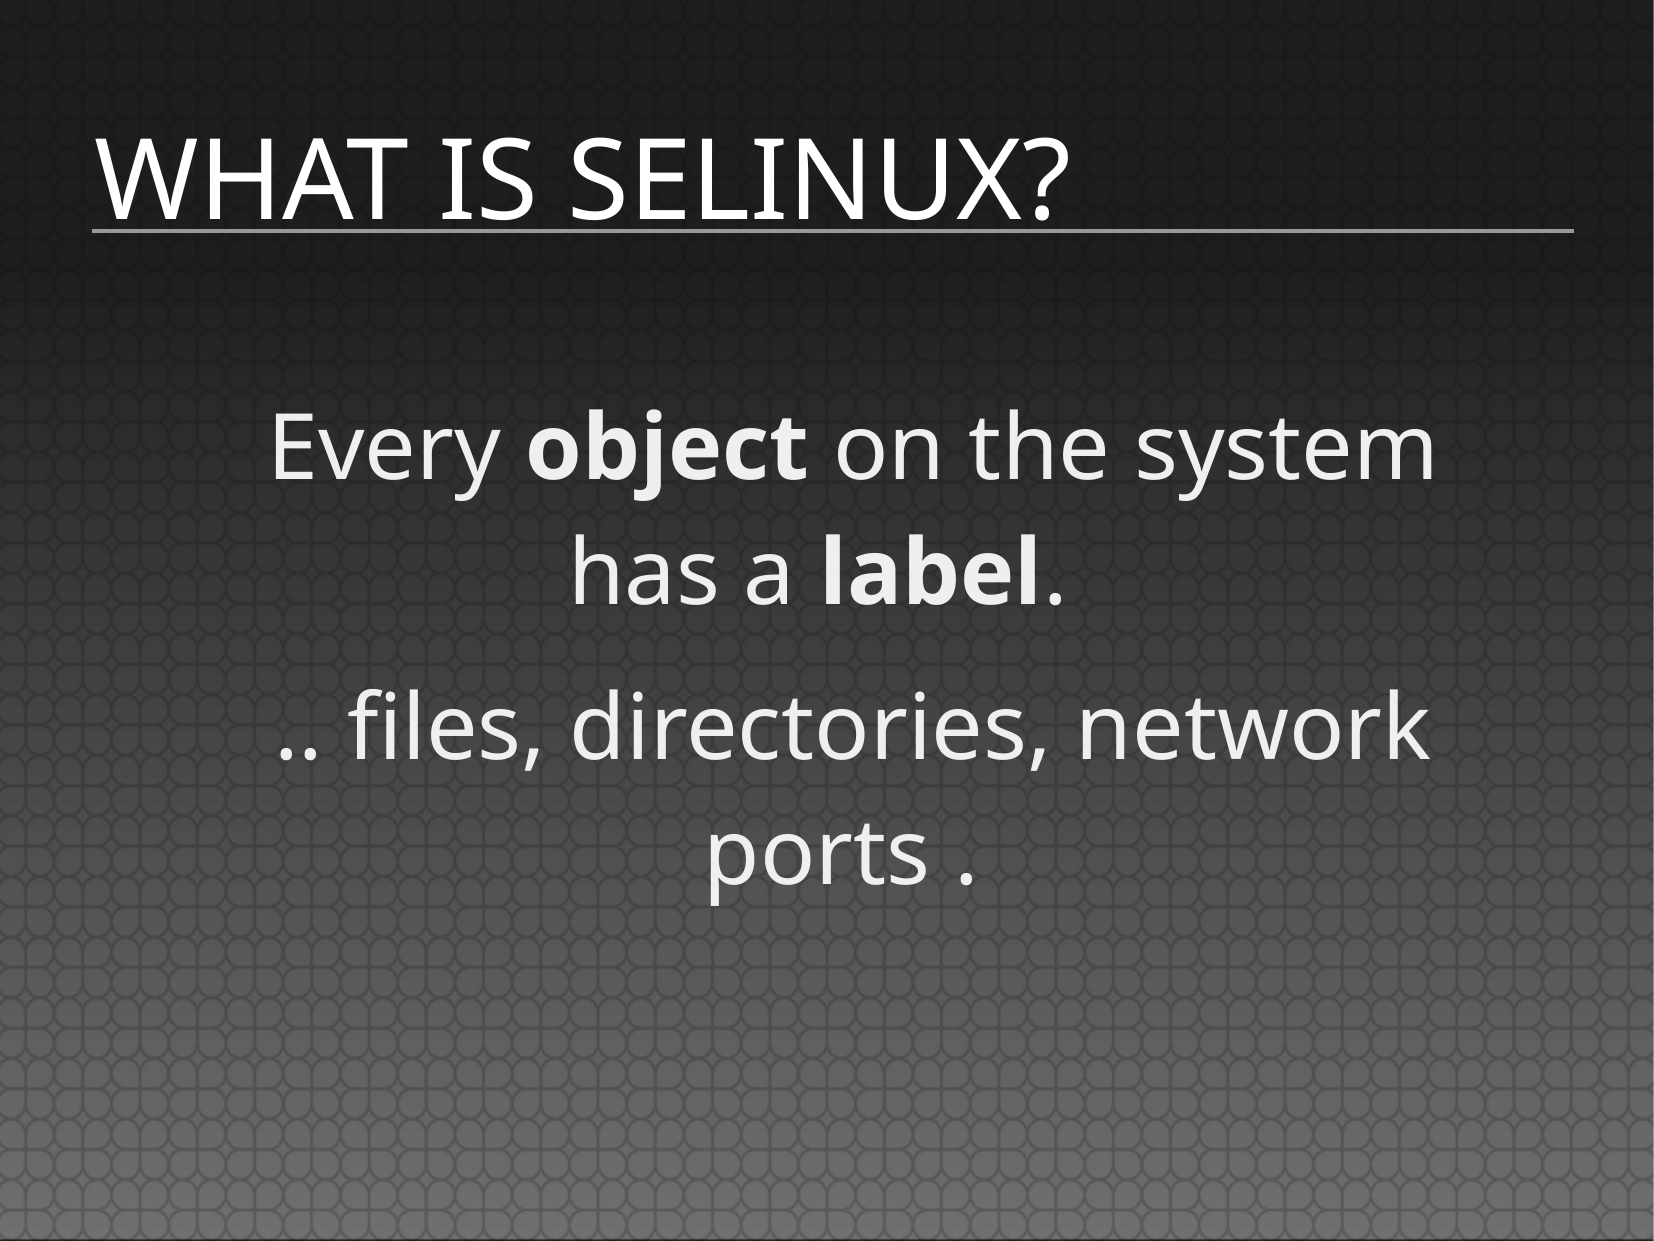

# WHAT IS SELINUX?
Every object on the system has a label.
.. files, directories, network ports .